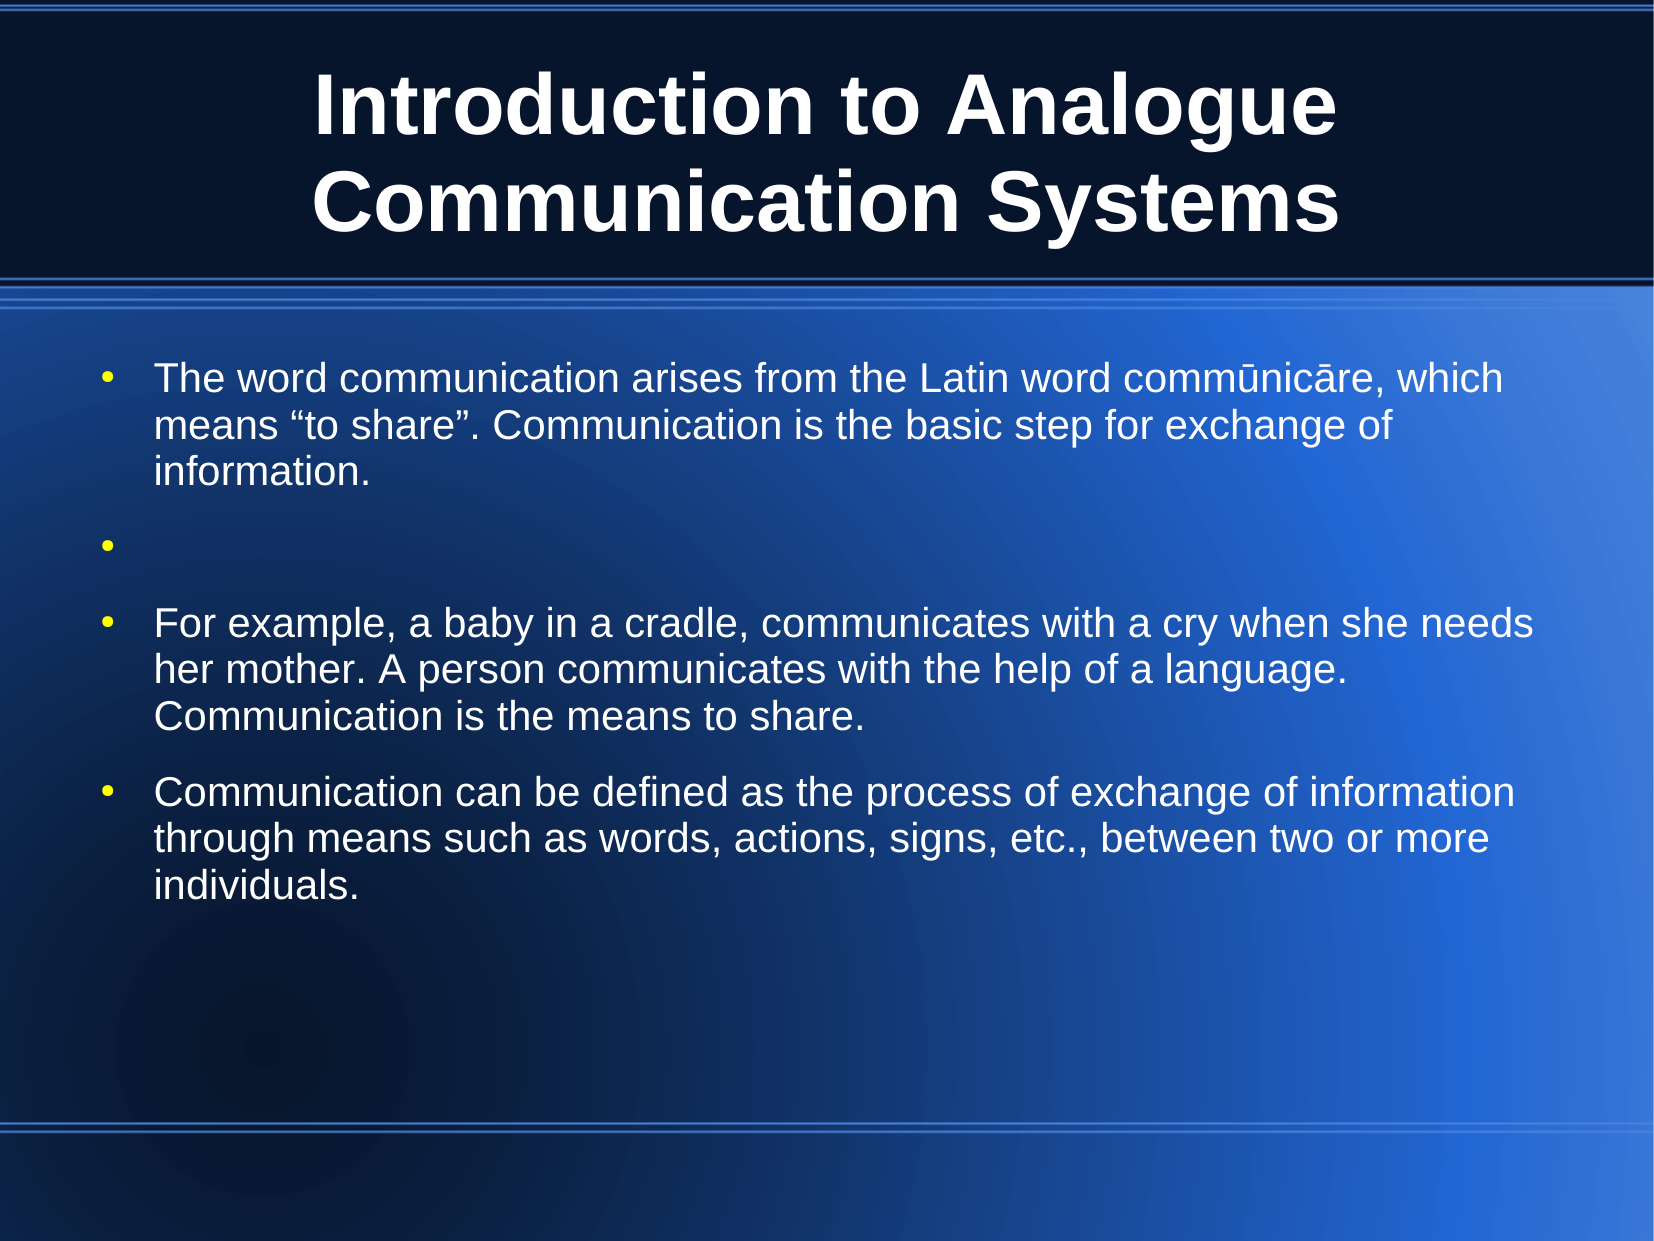

# Introduction to Analogue Communication Systems
The word communication arises from the Latin word commūnicāre, which means “to share”. Communication is the basic step for exchange of information.
For example, a baby in a cradle, communicates with a cry when she needs her mother. A person communicates with the help of a language. Communication is the means to share.
Communication can be defined as the process of exchange of information through means such as words, actions, signs, etc., between two or more individuals.